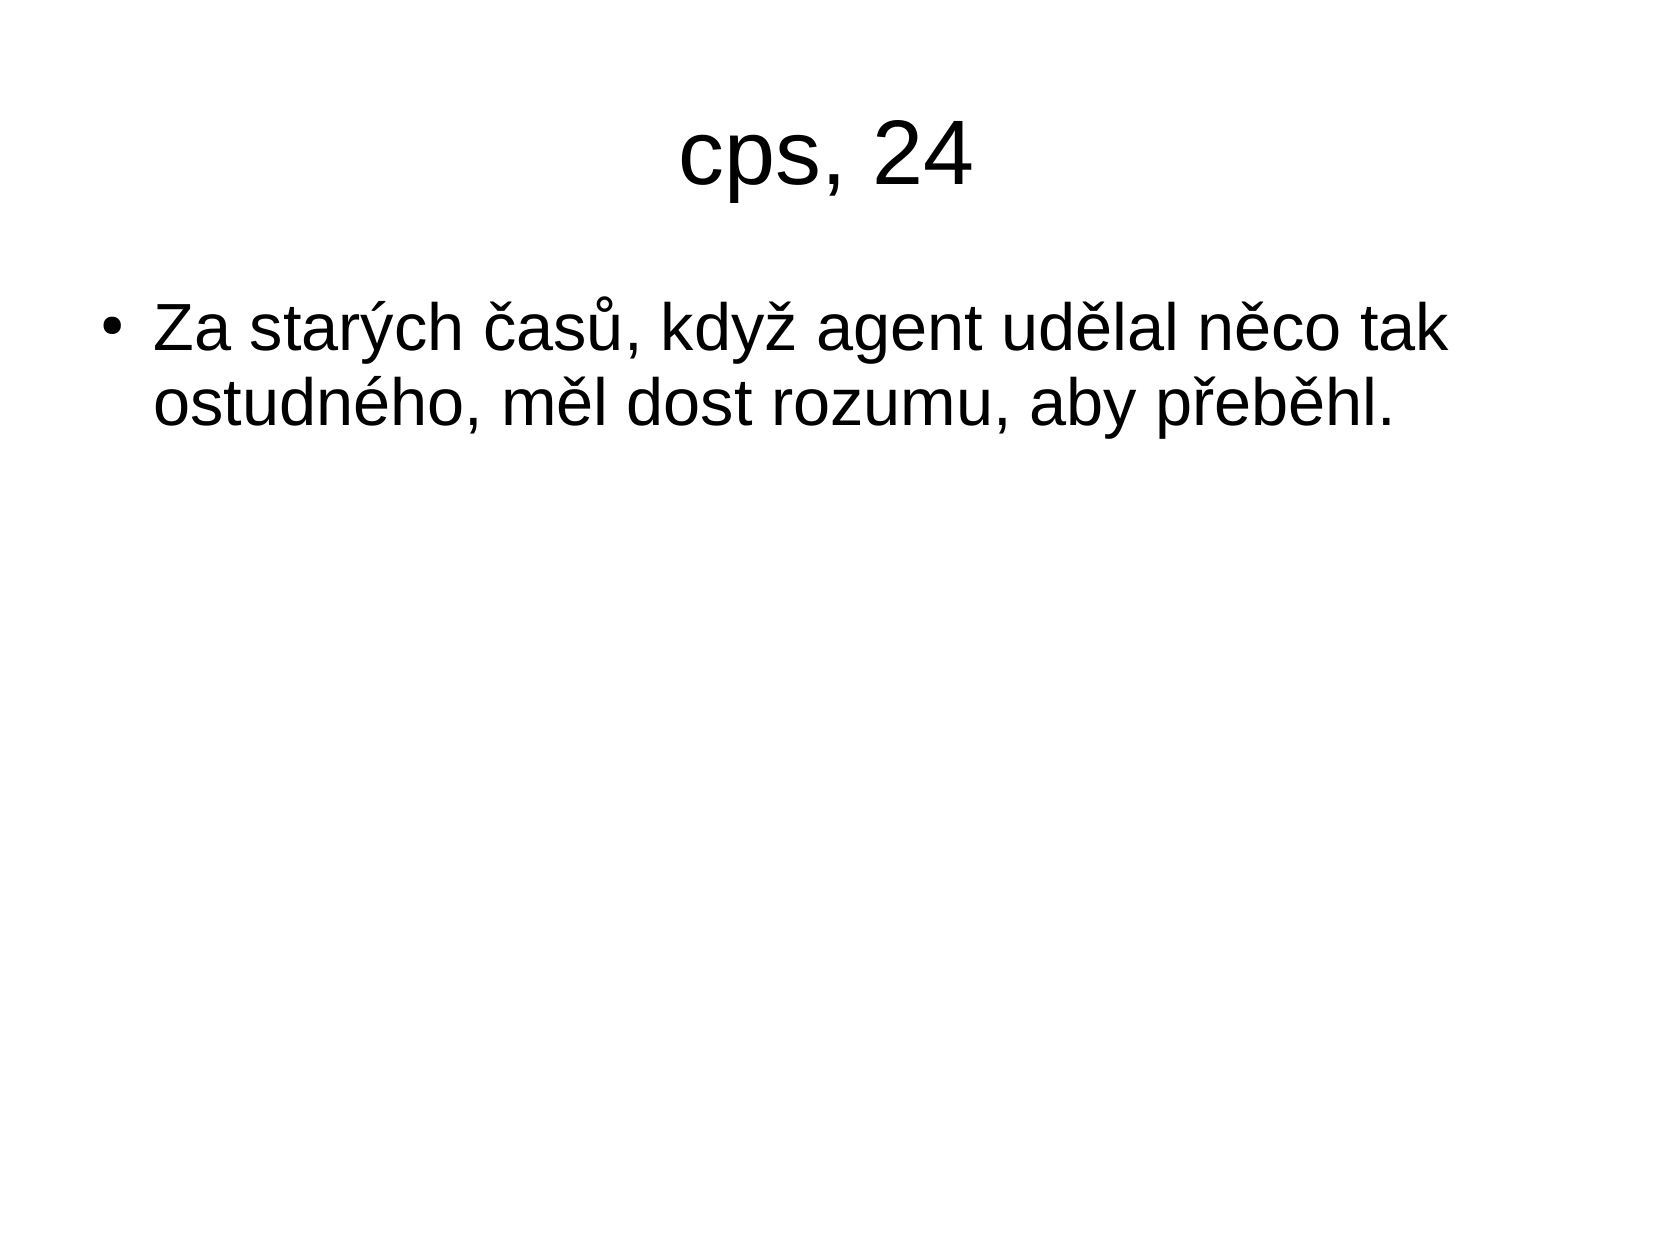

# cps, 24
Za starých časů, když agent udělal něco tak ostudného, měl dost rozumu, aby přeběhl.